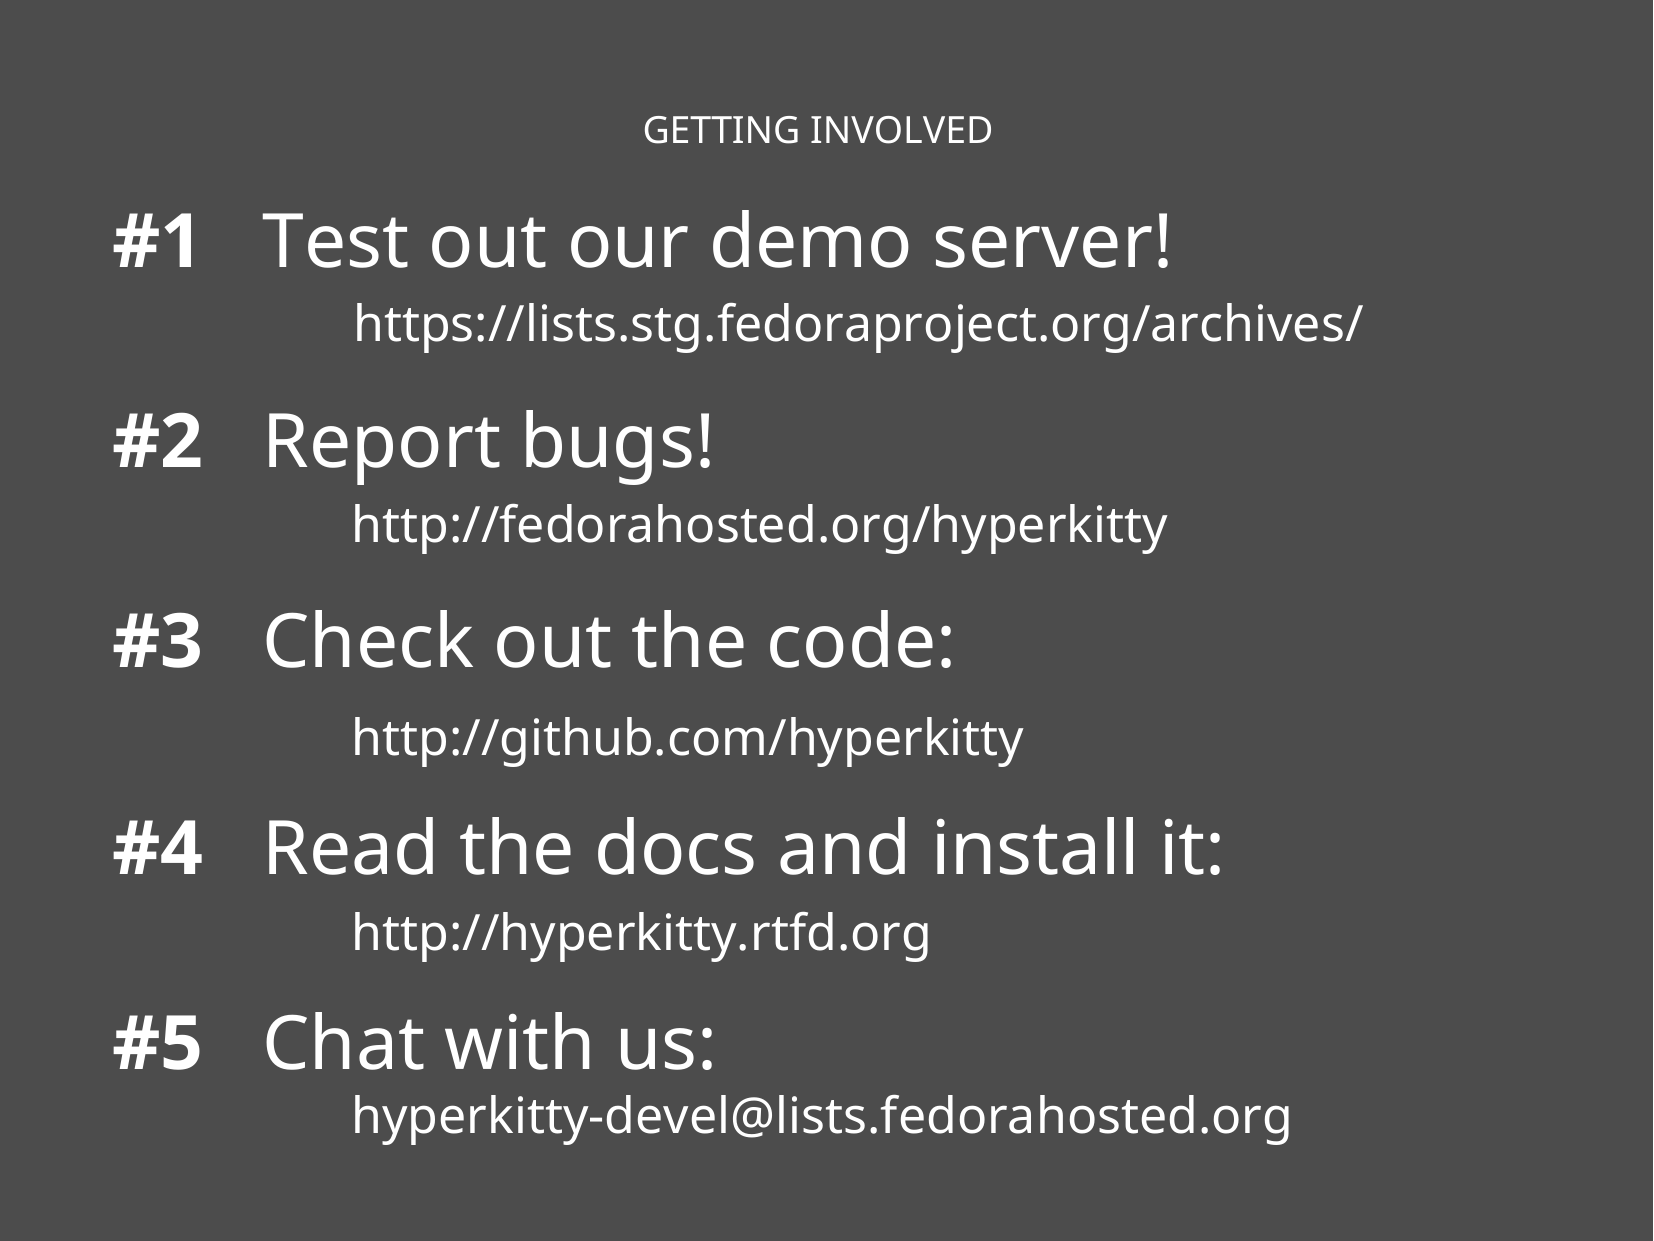

GETTING INVOLVED
# #1 Test out our demo server!
https://lists.stg.fedoraproject.org/archives/
#2 Report bugs!
http://fedorahosted.org/hyperkitty
#3 Check out the code:
http://github.com/hyperkitty
#4 Read the docs and install it:
http://hyperkitty.rtfd.org
#5 Chat with us:
hyperkitty-devel@lists.fedorahosted.org